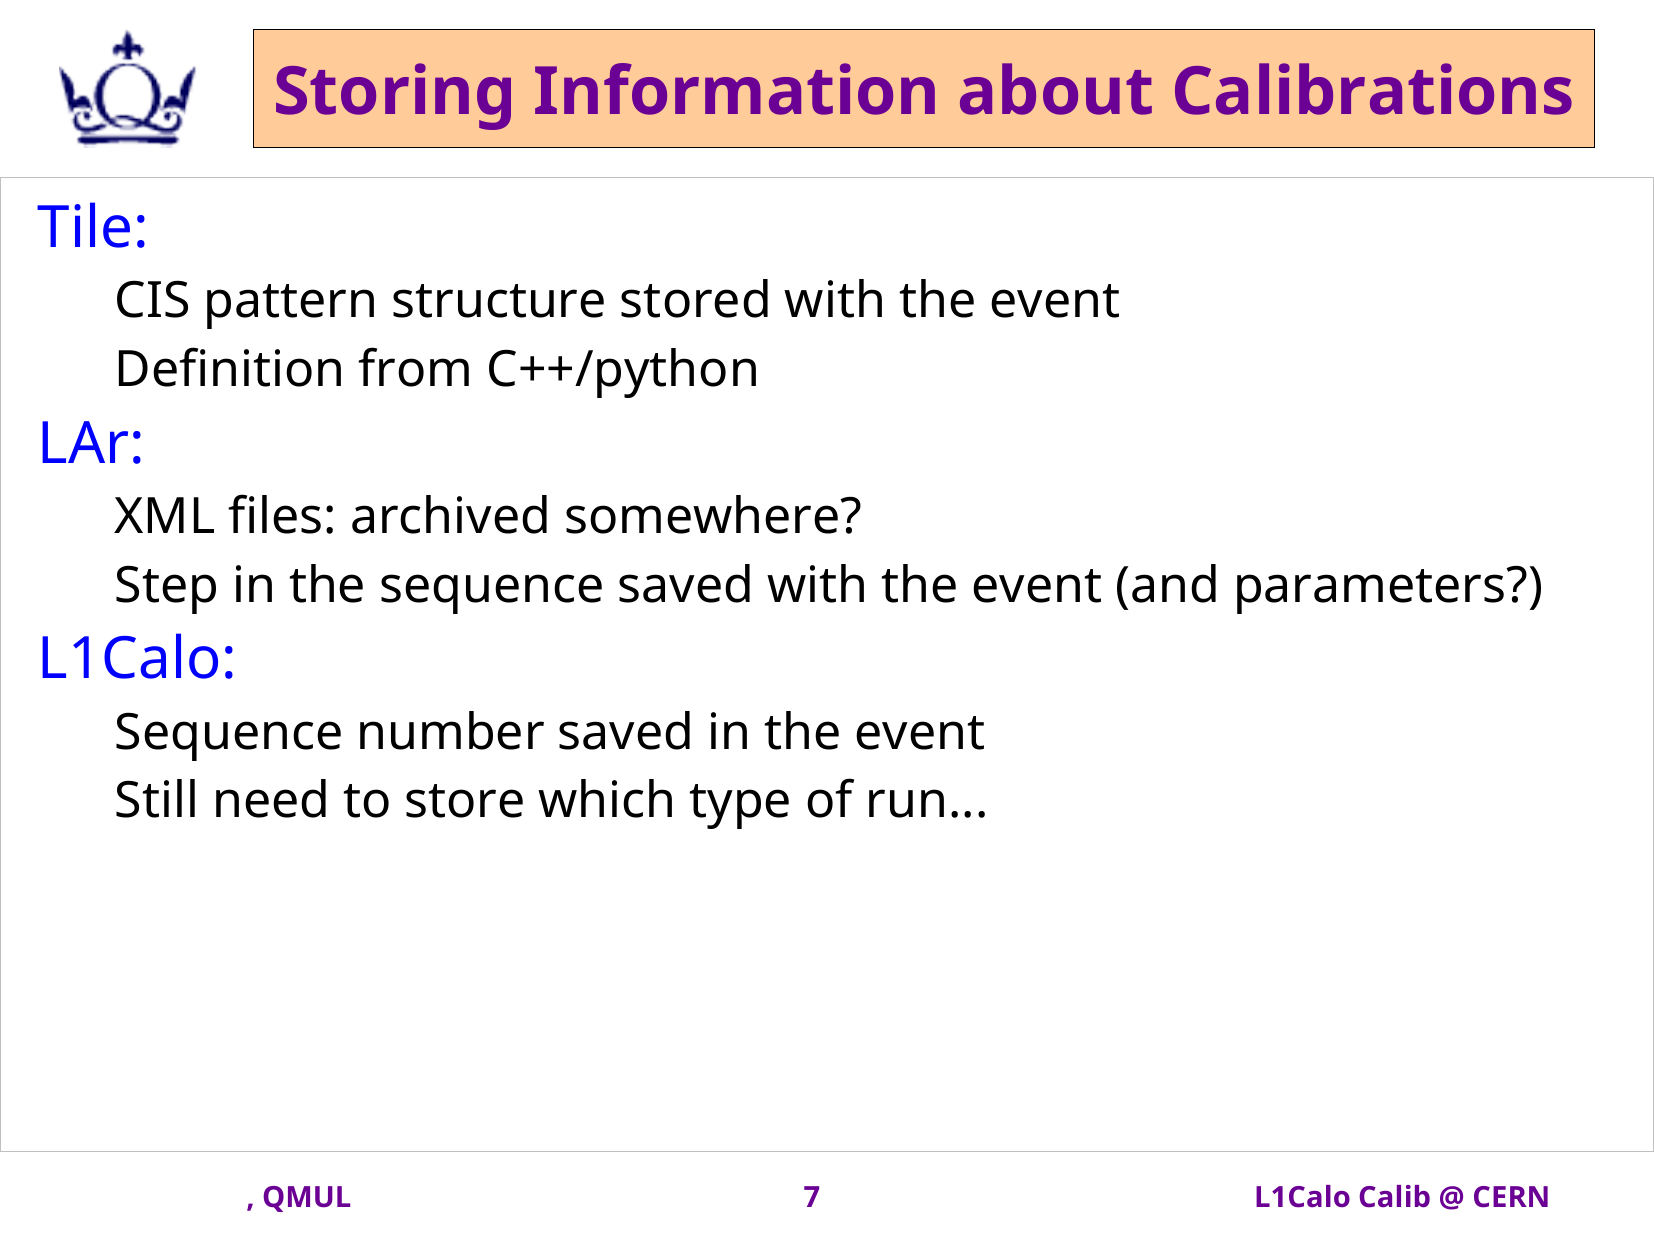

# Storing Information about Calibrations
Tile:
CIS pattern structure stored with the event
Definition from C++/python
LAr:
XML files: archived somewhere?
Step in the sequence saved with the event (and parameters?)
L1Calo:
Sequence number saved in the event
Still need to store which type of run...